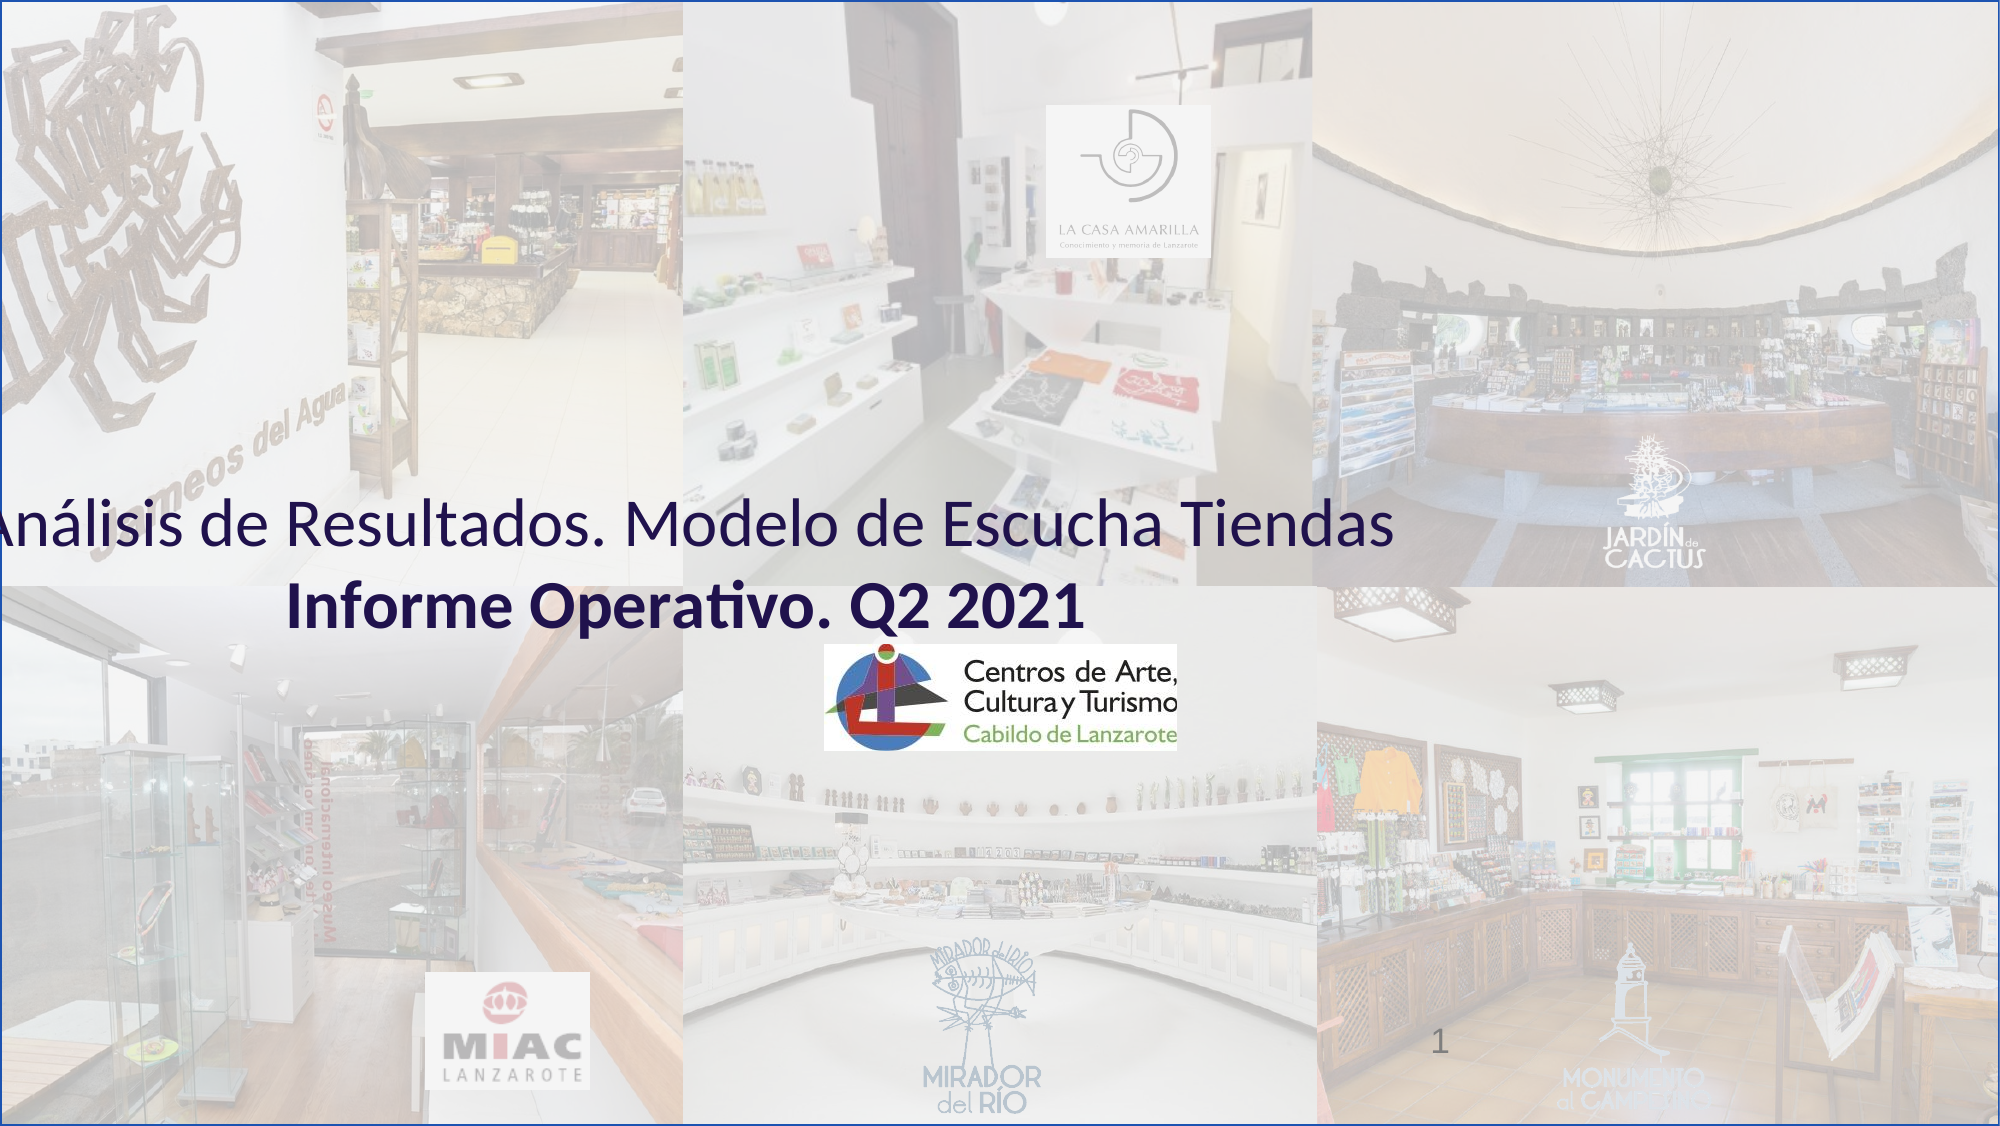

Análisis de Resultados. Modelo de Escucha Tiendas
Informe Operativo. Q2 2021